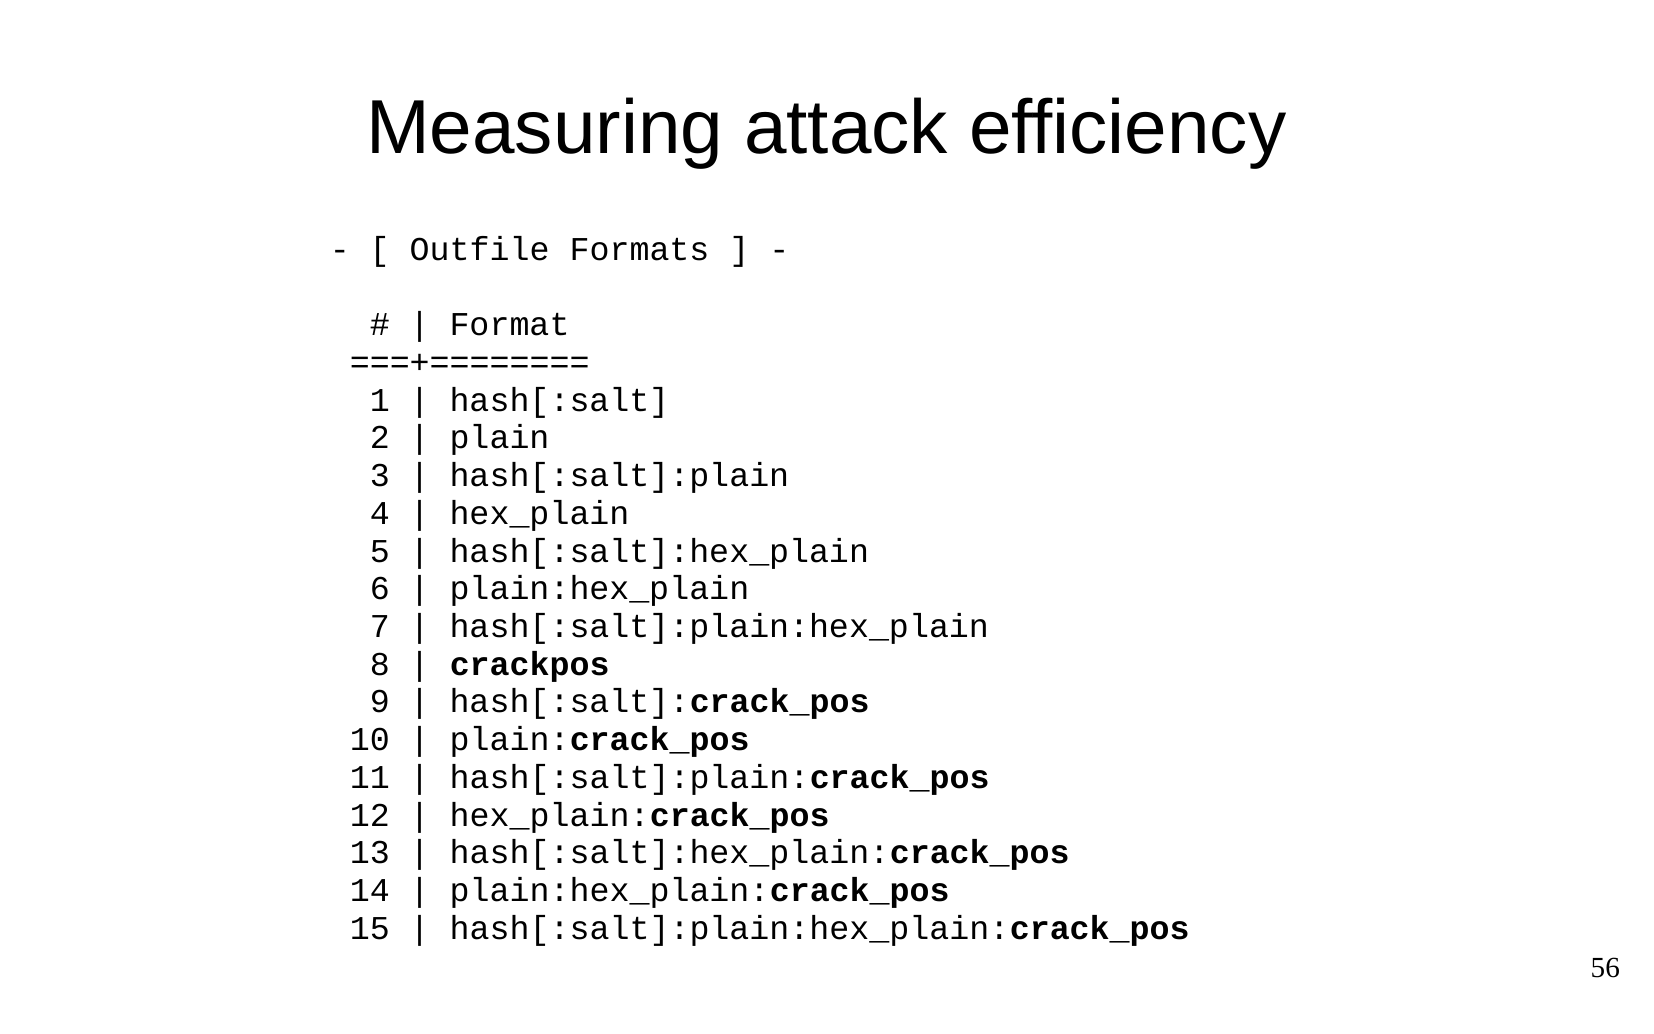

# Measuring attack efficiency
- [ Outfile Formats ] -
 # | Format
 ===+========
 1 | hash[:salt]
 2 | plain
 3 | hash[:salt]:plain
 4 | hex_plain
 5 | hash[:salt]:hex_plain
 6 | plain:hex_plain
 7 | hash[:salt]:plain:hex_plain
 8 | crackpos
 9 | hash[:salt]:crack_pos
 10 | plain:crack_pos
 11 | hash[:salt]:plain:crack_pos
 12 | hex_plain:crack_pos
 13 | hash[:salt]:hex_plain:crack_pos
 14 | plain:hex_plain:crack_pos
 15 | hash[:salt]:plain:hex_plain:crack_pos